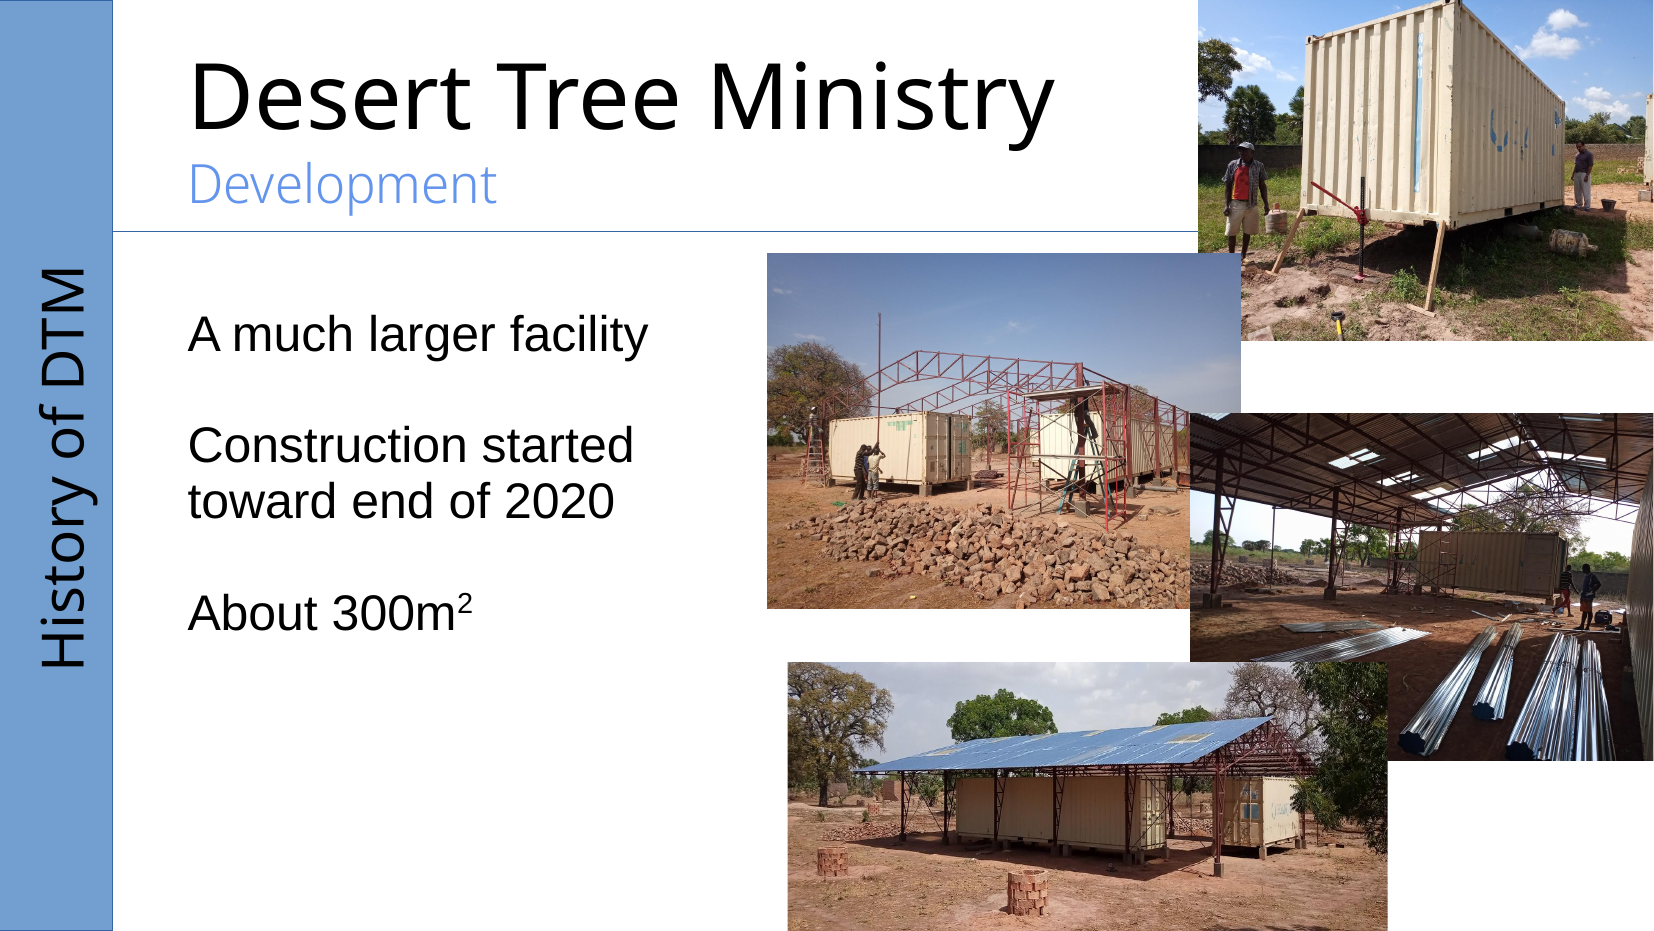

# Desert Tree Ministry
Development
A much larger facility
Construction started toward end of 2020
About 300m2
History of DTM